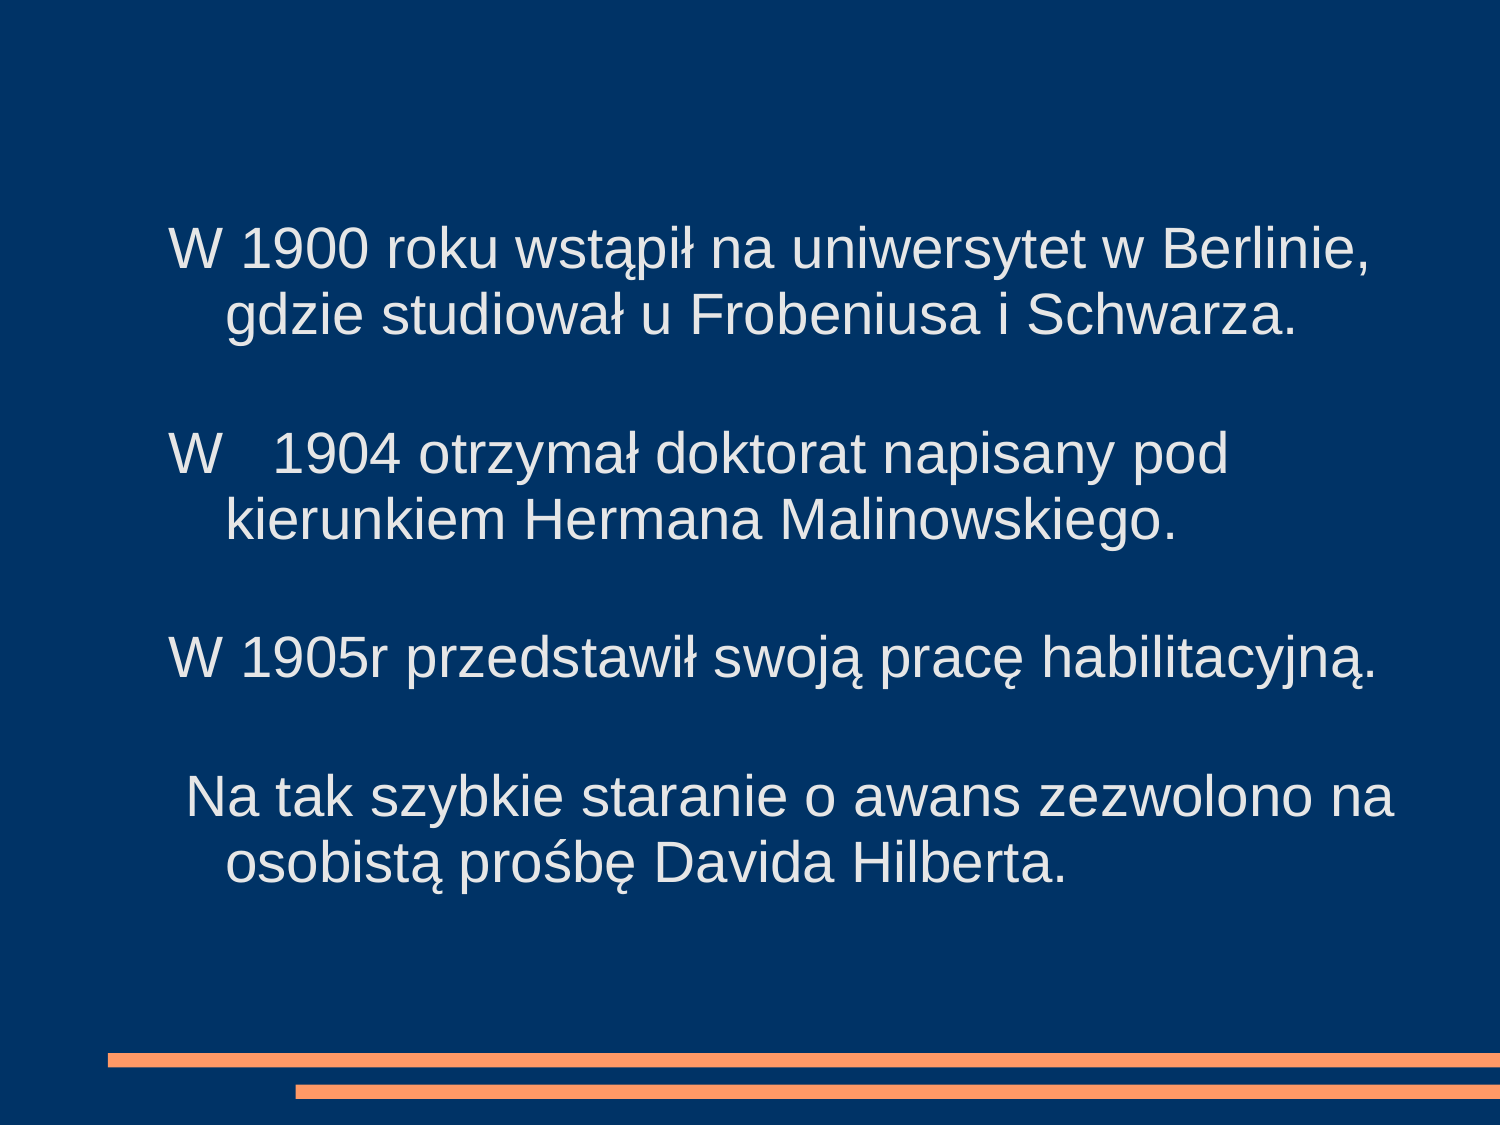

#
W 1900 roku wstąpił na uniwersytet w Berlinie, gdzie studiował u Frobeniusa i Schwarza.
W 1904 otrzymał doktorat napisany pod kierunkiem Hermana Malinowskiego.
W 1905r przedstawił swoją pracę habilitacyjną.
 Na tak szybkie staranie o awans zezwolono na osobistą prośbę Davida Hilberta.